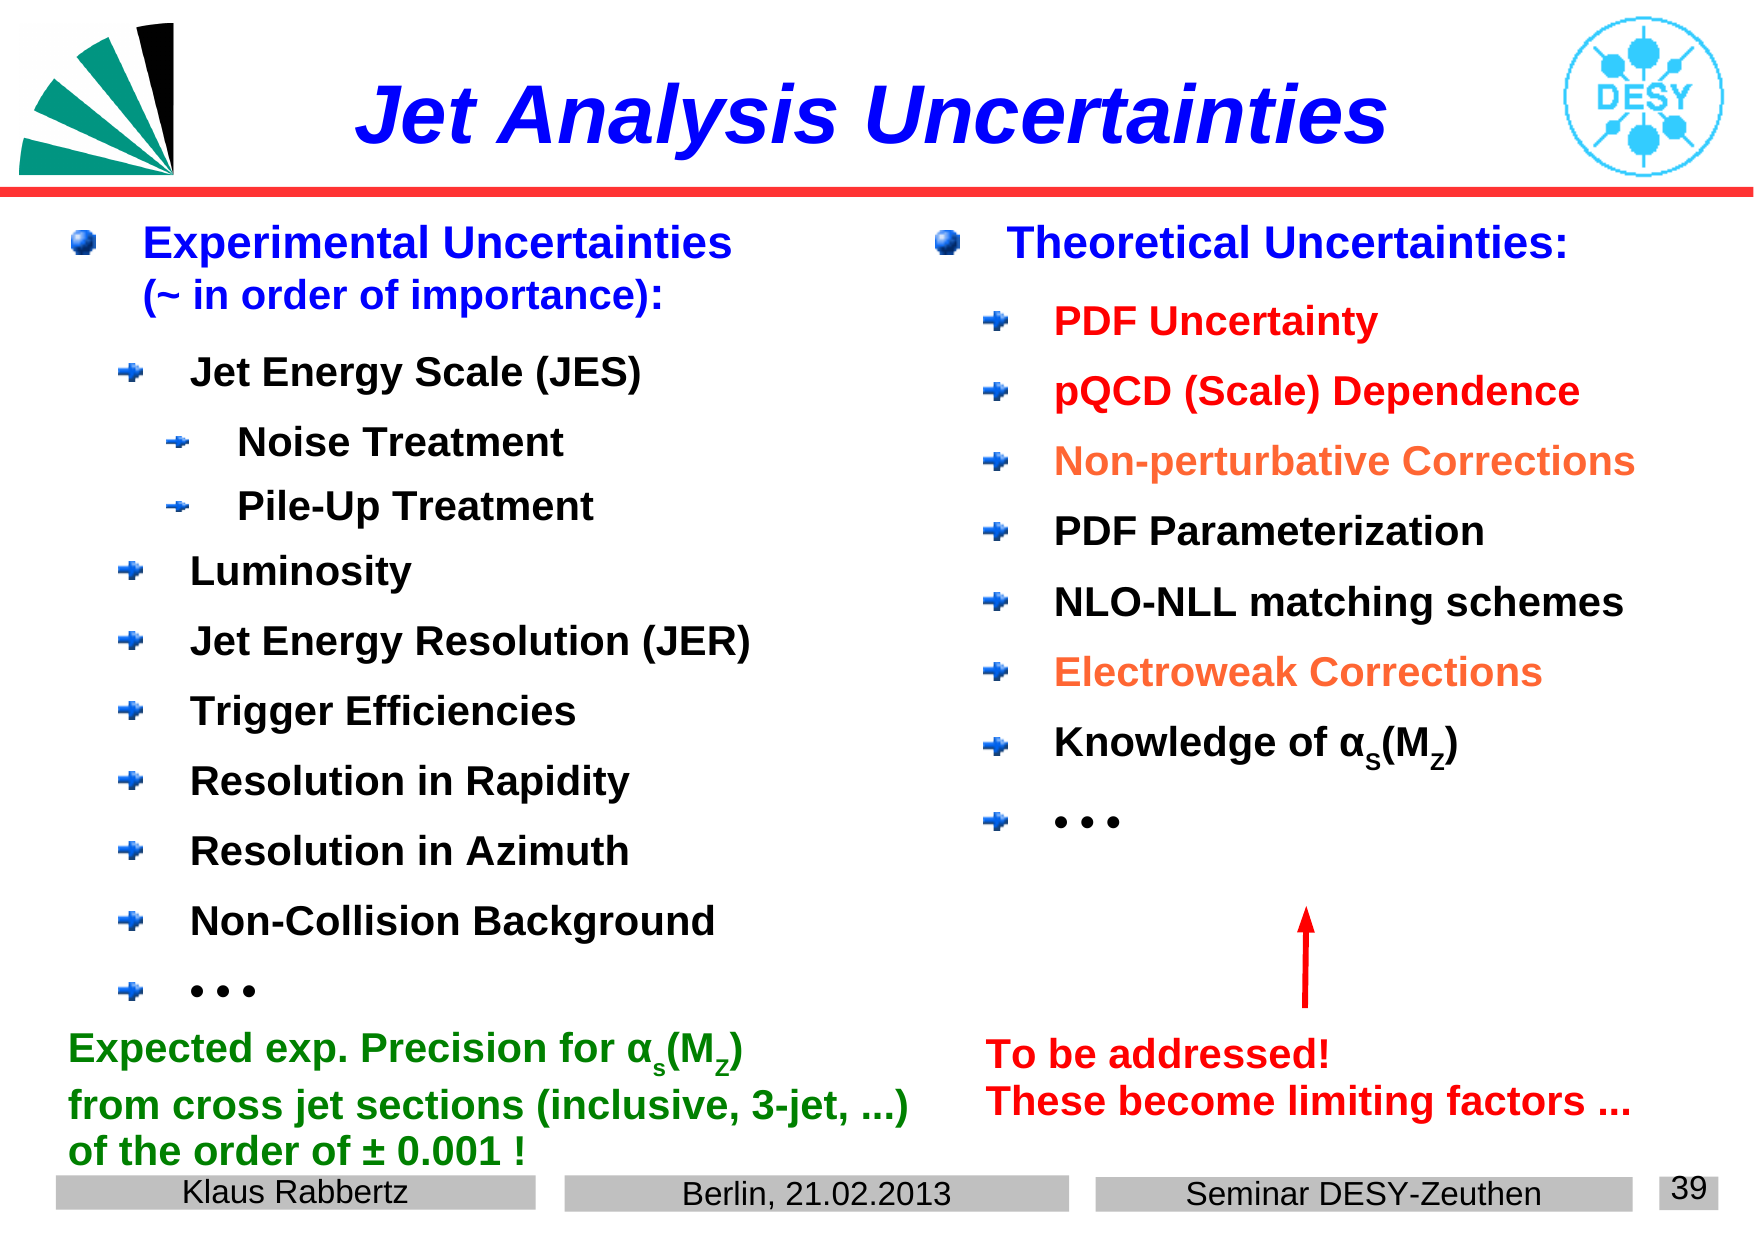

# Jet Analysis Uncertainties
Experimental Uncertainties (~ in order of importance):
Jet Energy Scale (JES)
Noise Treatment
Pile-Up Treatment
Luminosity
Jet Energy Resolution (JER)
Trigger Efficiencies
Resolution in Rapidity
Resolution in Azimuth
Non-Collision Background
• • •
Theoretical Uncertainties:
PDF Uncertainty
pQCD (Scale) Dependence
Non-perturbative Corrections
PDF Parameterization
NLO-NLL matching schemes
Electroweak Corrections
Knowledge of αS(MZ)
• • •
Expected exp. Precision for αs(MZ)
from cross jet sections (inclusive, 3-jet, ...)
of the order of ± 0.001 !
To be addressed!
These become limiting factors ...